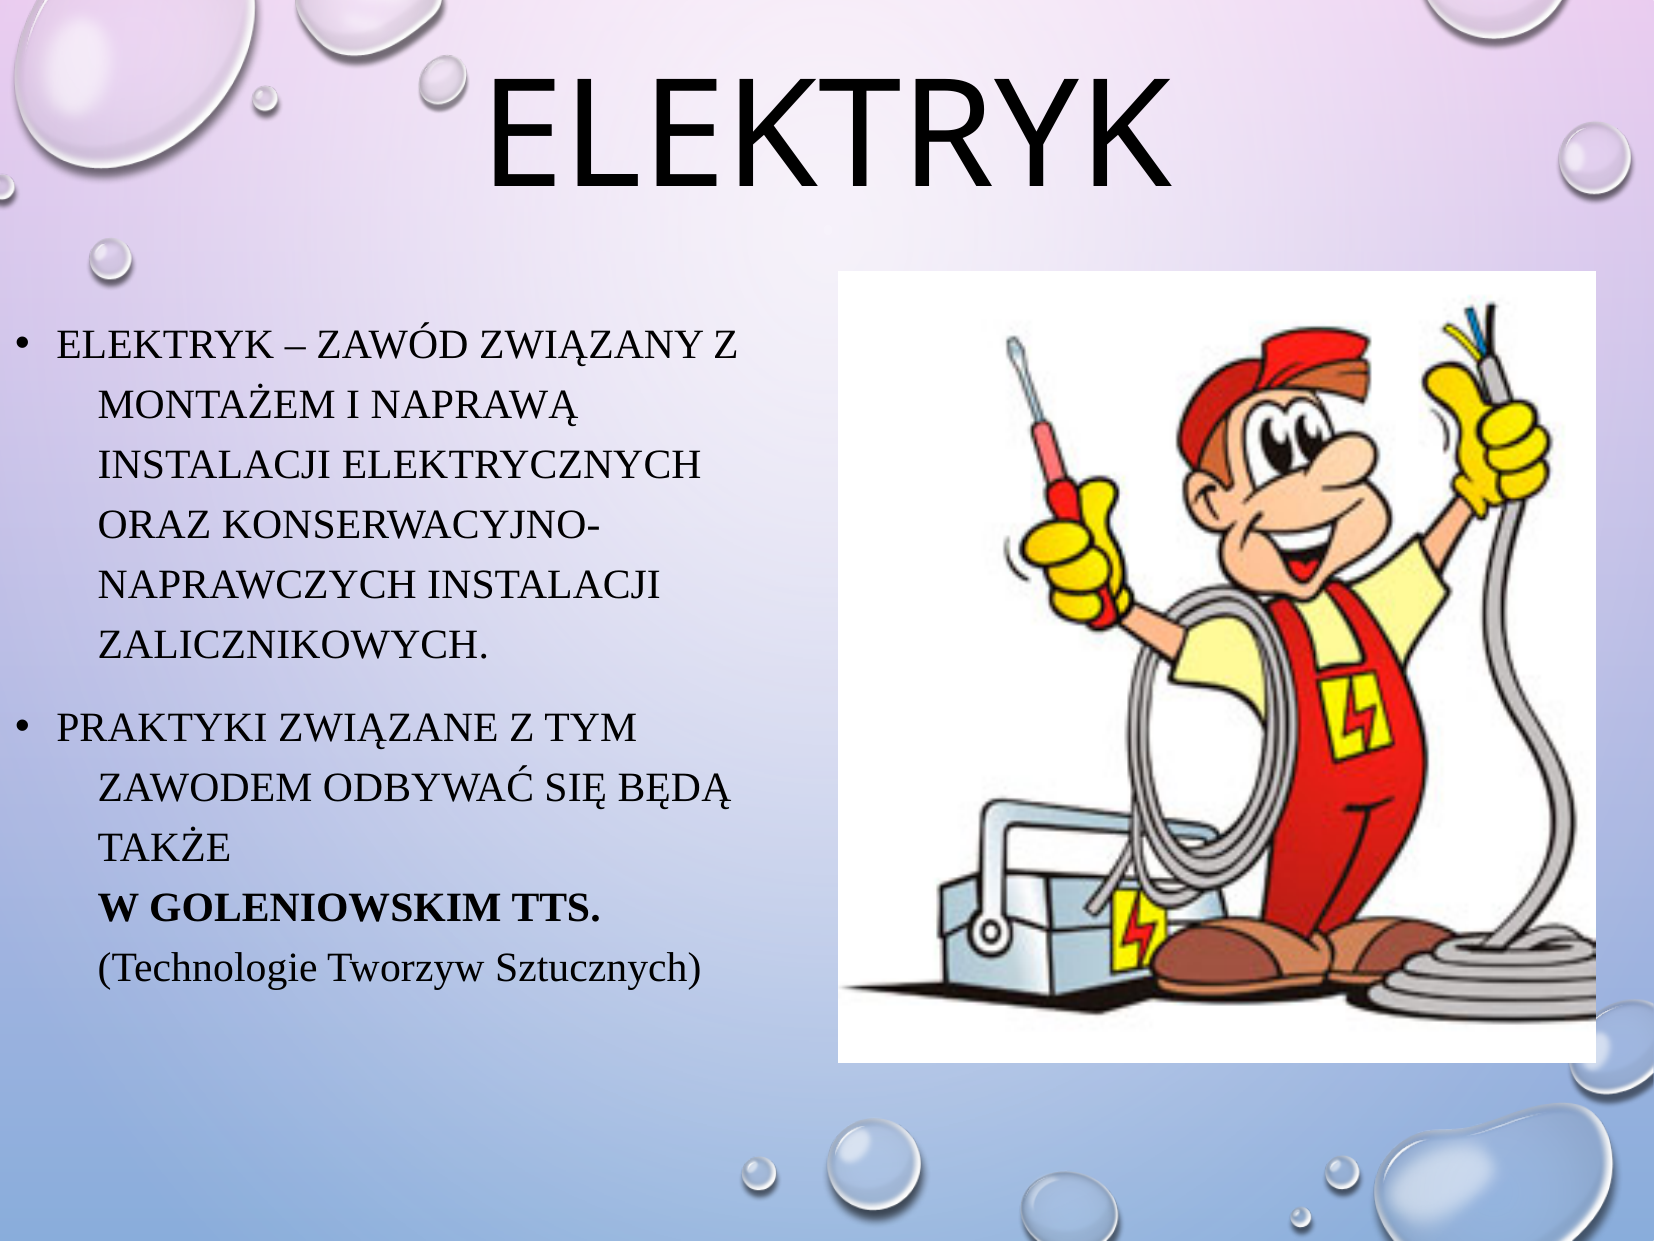

# Elektryk
Elektryk – zawód związany z montażem i naprawą instalacji elektrycznych oraz konserwacyjno-naprawczych instalacji zalicznikowych.
Praktyki związane z tym zawodem odbywać się będą także
w Goleniowskim TTS.
(Technologie Tworzyw Sztucznych)